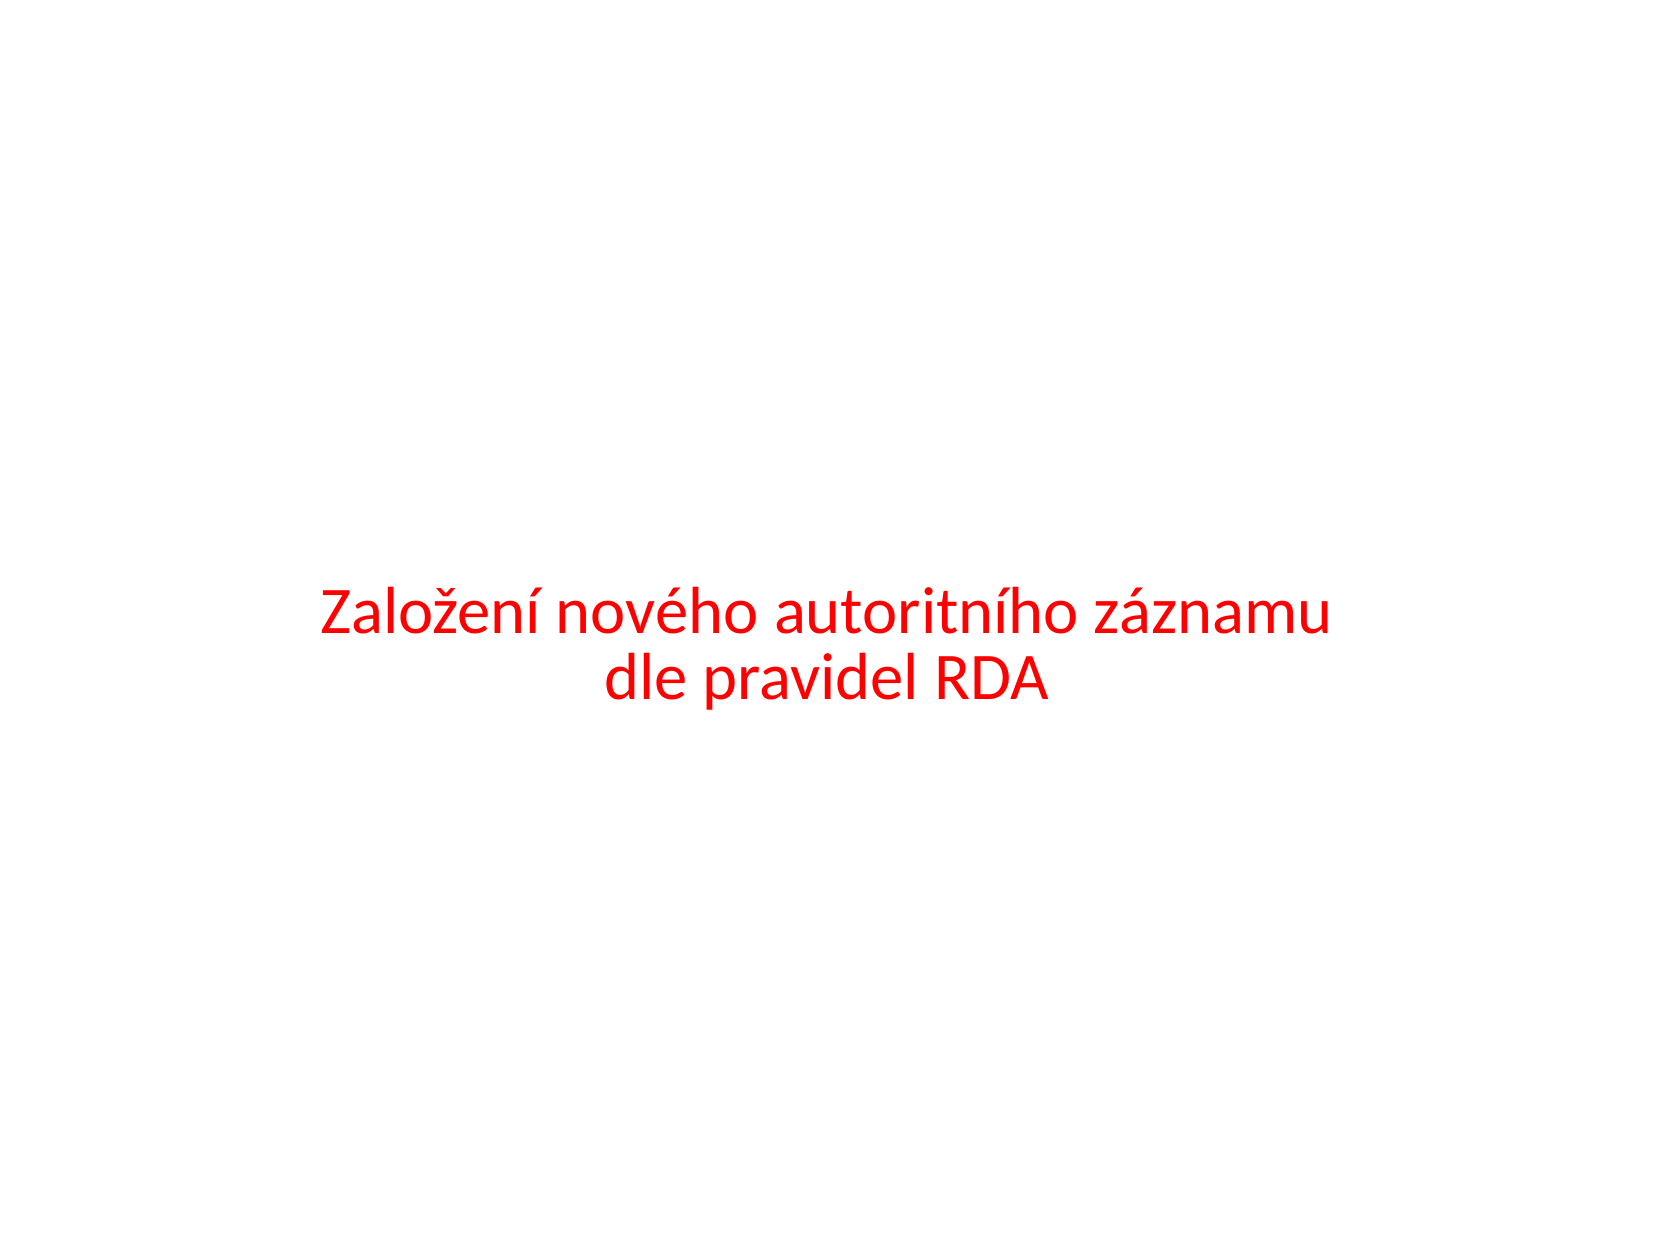

# Založení nového autoritního záznamu
dle pravidel RDA